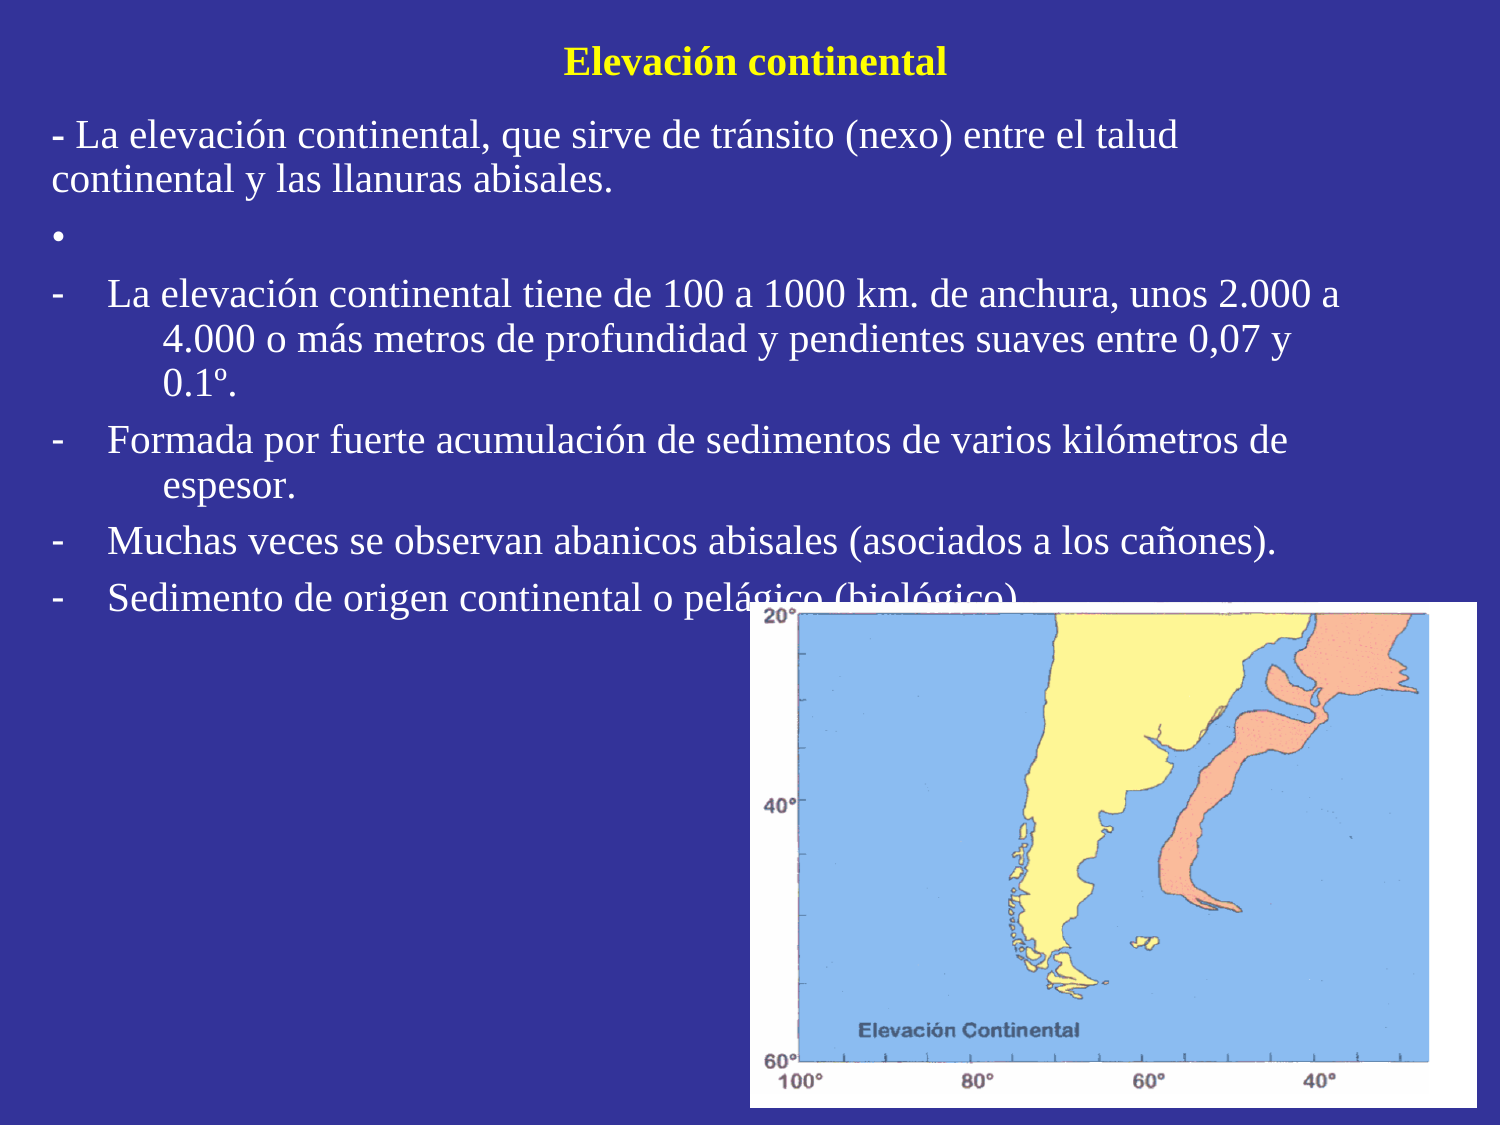

# Elevación continental
- La elevación continental, que sirve de tránsito (nexo) entre el talud continental y las llanuras abisales.
La elevación continental tiene de 100 a 1000 km. de anchura, unos 2.000 a 4.000 o más metros de profundidad y pendientes suaves entre 0,07 y 0.1º.
Formada por fuerte acumulación de sedimentos de varios kilómetros de espesor.
Muchas veces se observan abanicos abisales (asociados a los cañones).
Sedimento de origen continental o pelágico (biológico).